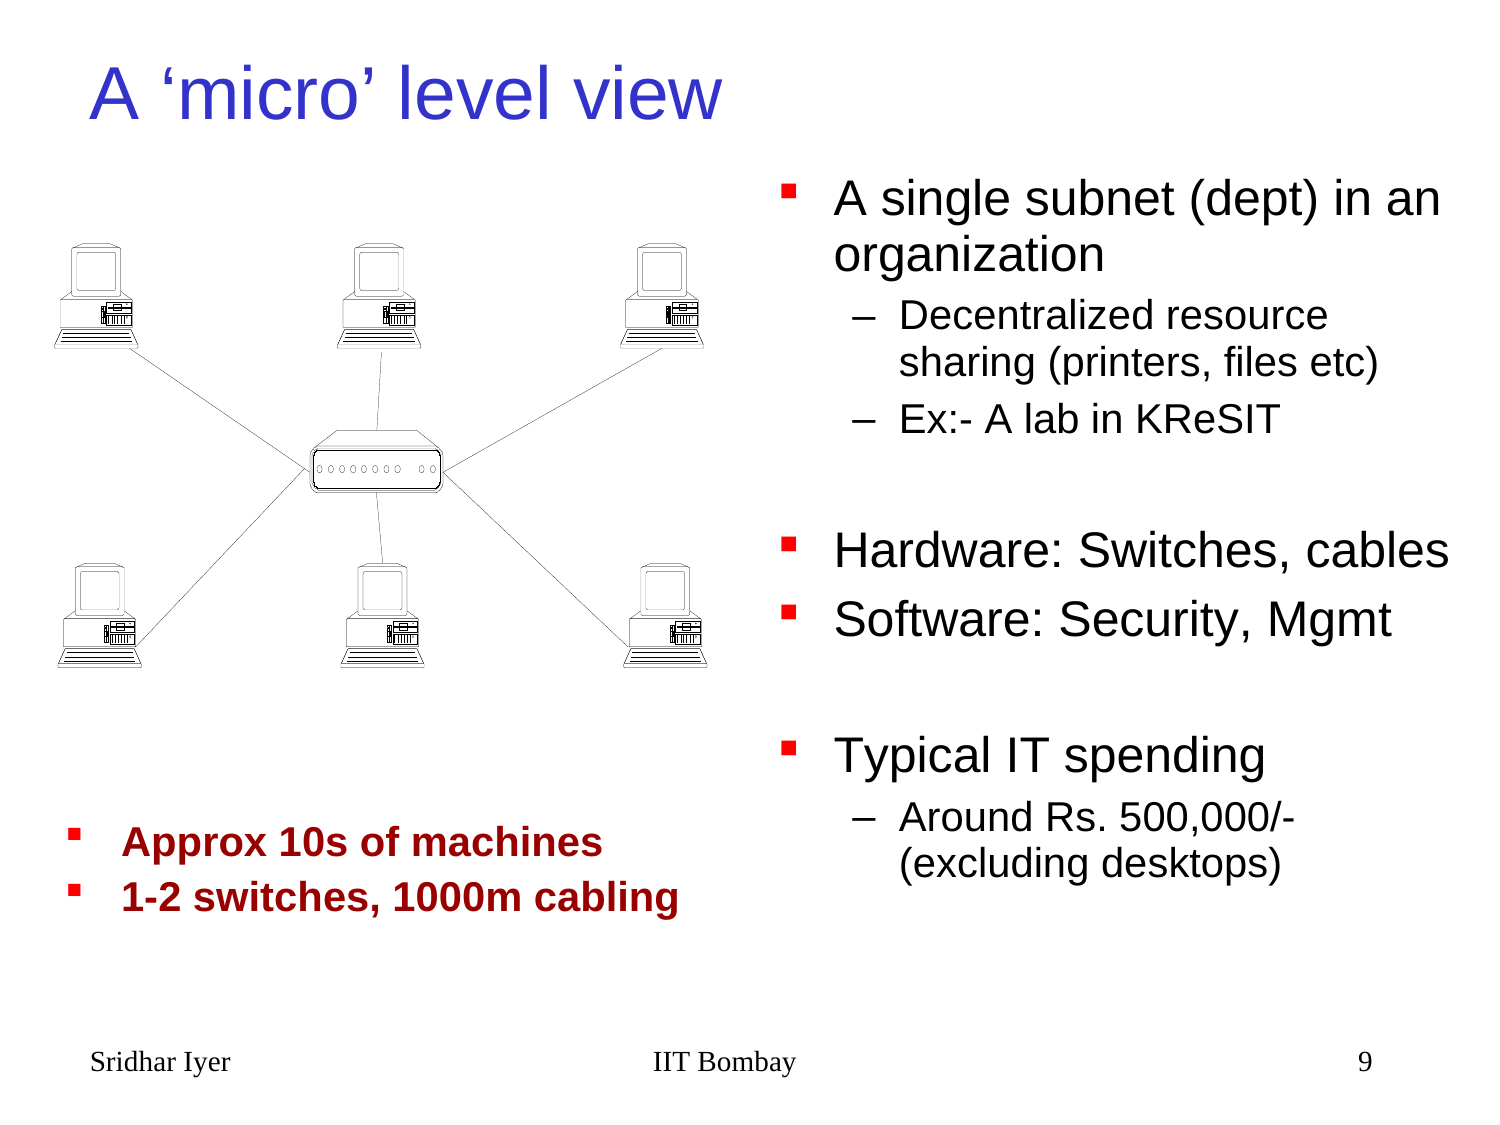

# A ‘micro’ level view
A single subnet (dept) in an organization
Decentralized resource sharing (printers, files etc)
Ex:- A lab in KReSIT
Hardware: Switches, cables
Software: Security, Mgmt
Typical IT spending
Around Rs. 500,000/- (excluding desktops)
Approx 10s of machines
1-2 switches, 1000m cabling
Sridhar Iyer
IIT Bombay
9